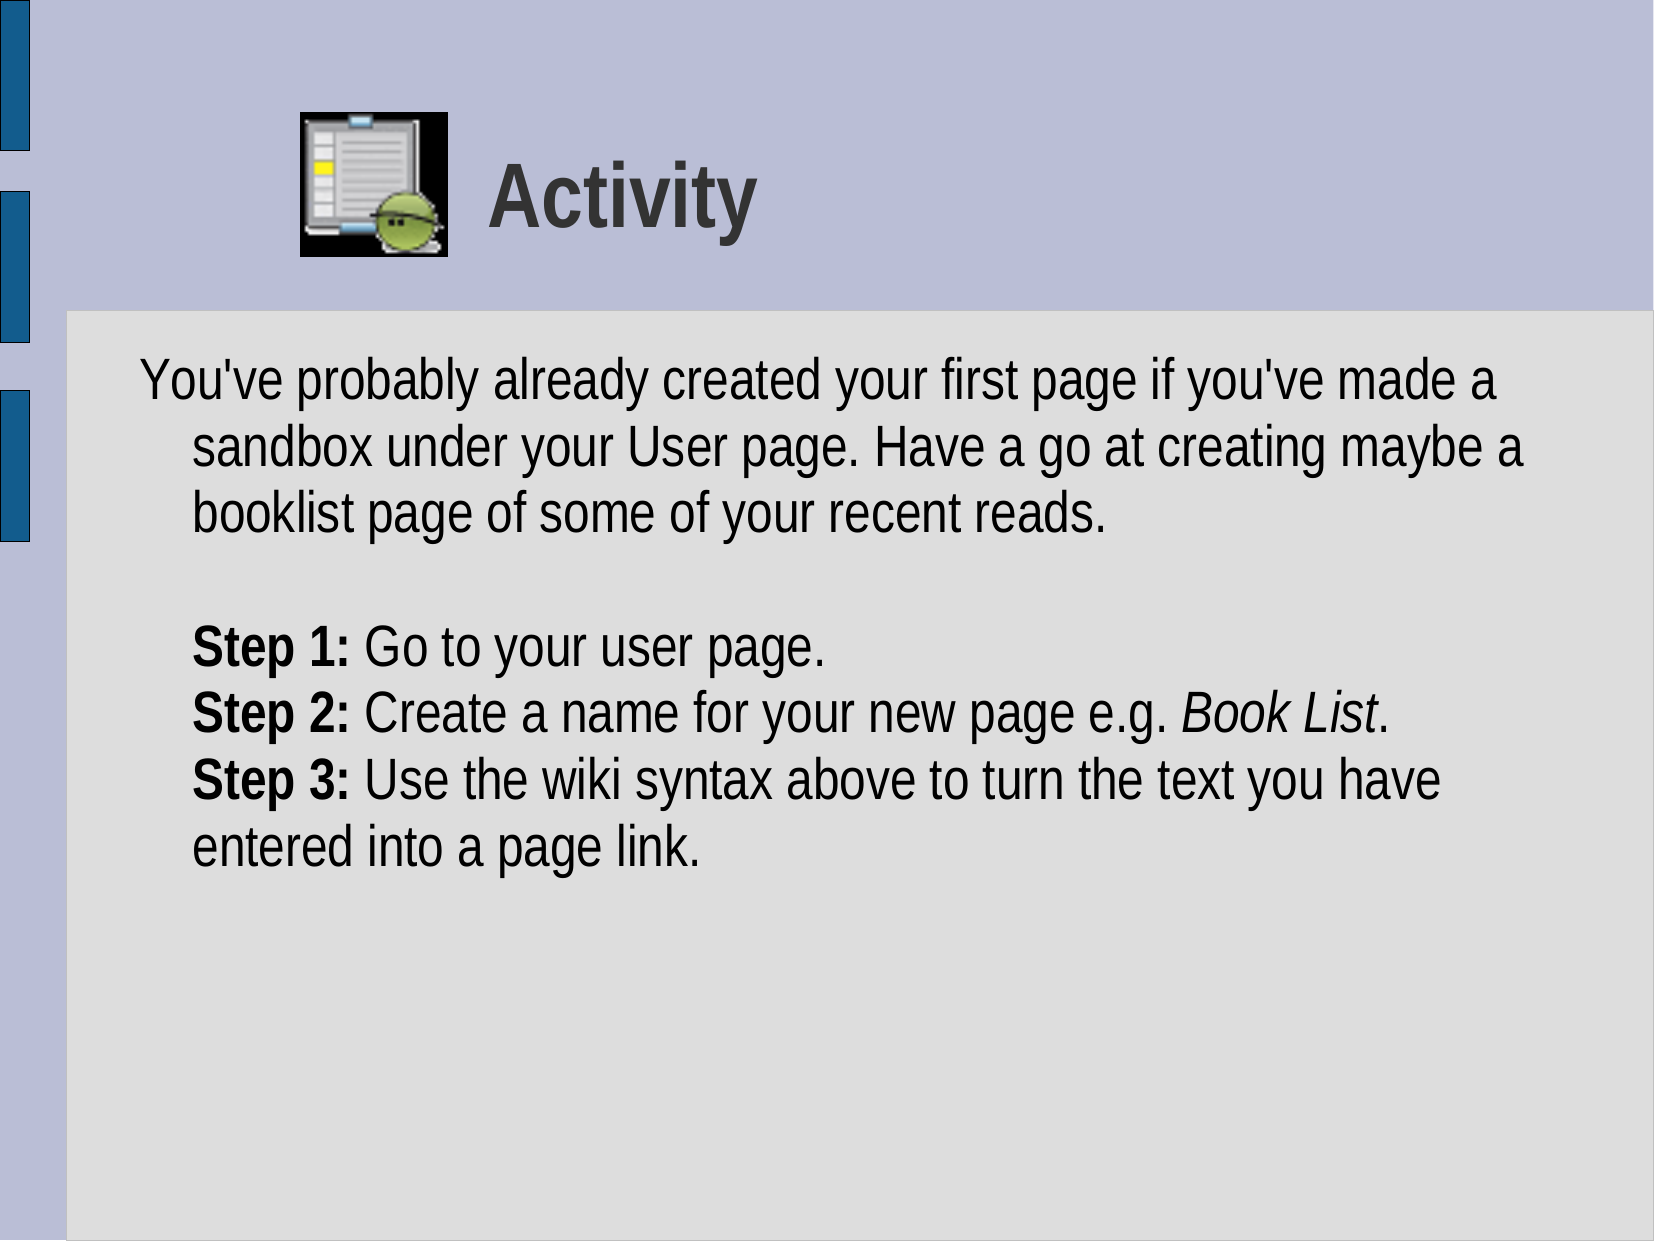

# Activity
You've probably already created your first page if you've made a sandbox under your User page. Have a go at creating maybe a booklist page of some of your recent reads.
Step 1: Go to your user page.
Step 2: Create a name for your new page e.g. Book List.
Step 3: Use the wiki syntax above to turn the text you have entered into a page link.